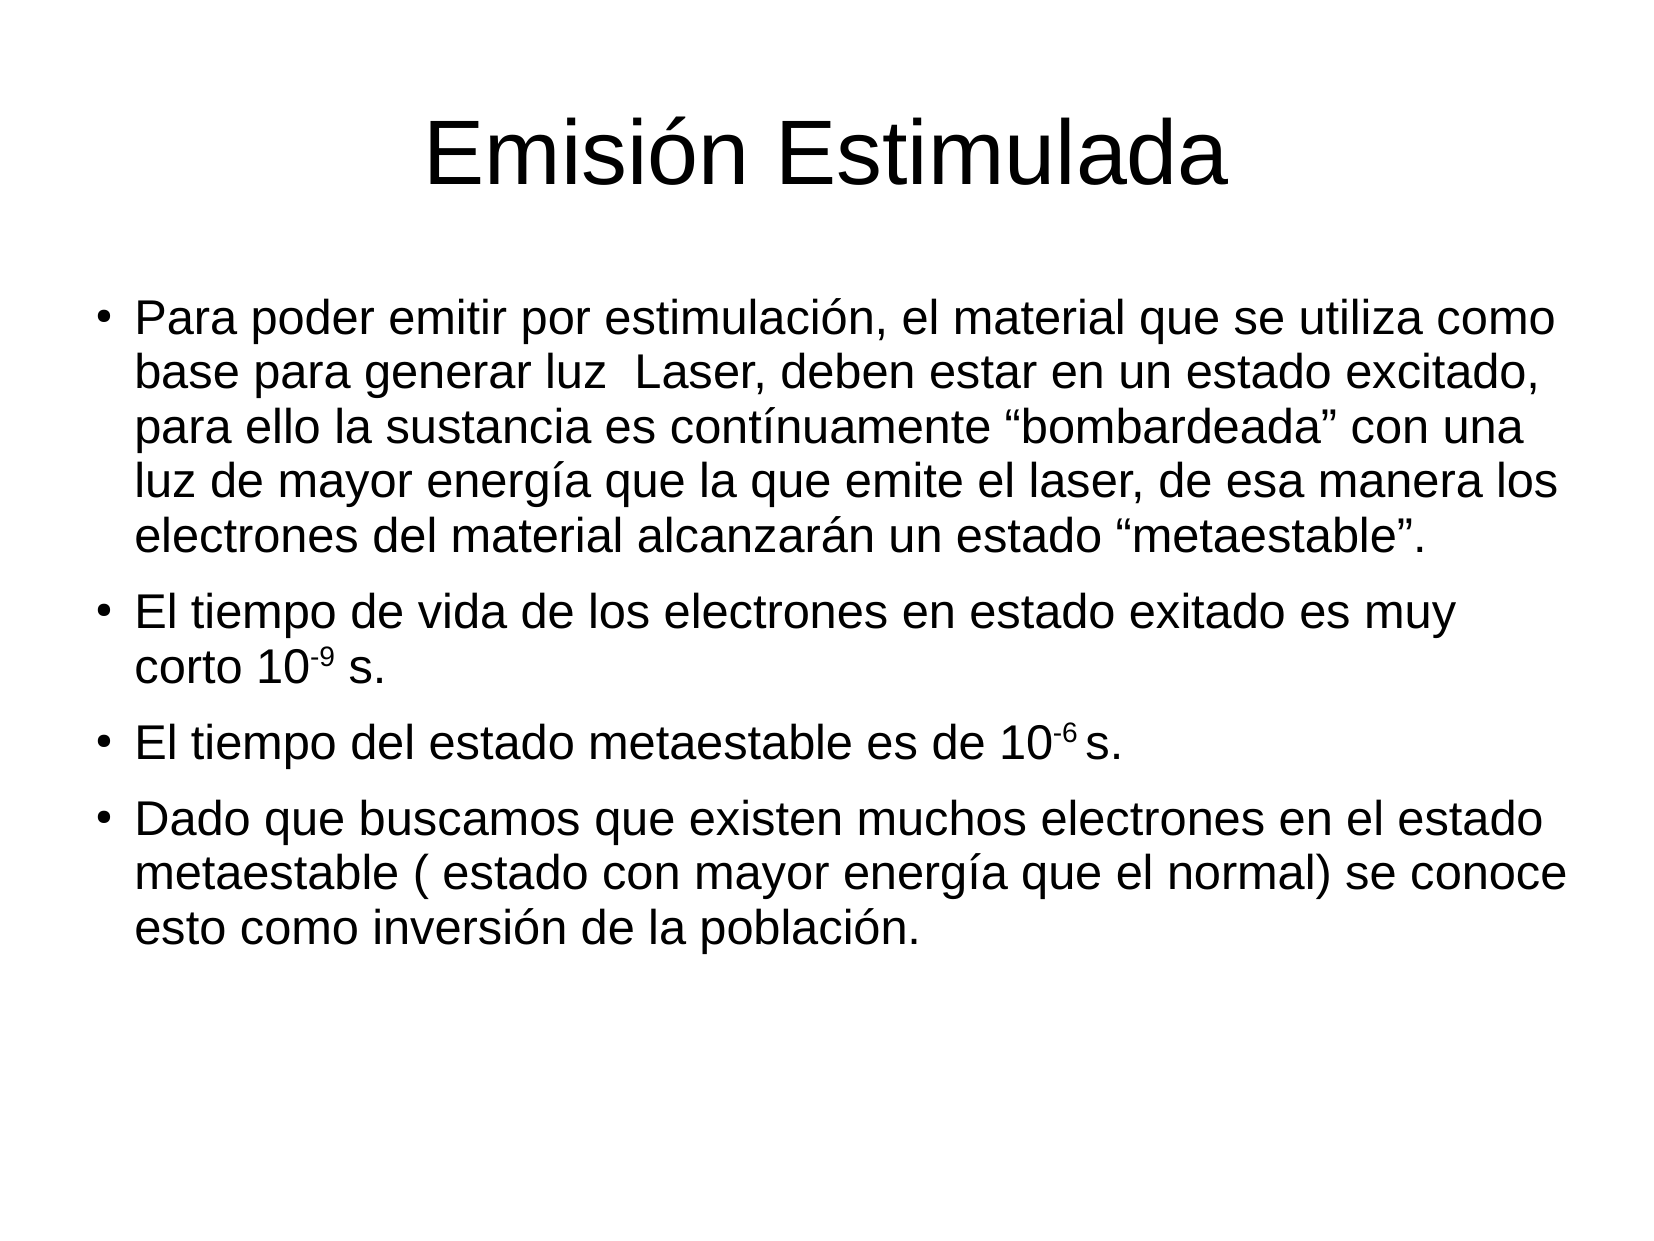

# Emisión Estimulada
Para poder emitir por estimulación, el material que se utiliza como base para generar luz Laser, deben estar en un estado excitado, para ello la sustancia es contínuamente “bombardeada” con una luz de mayor energía que la que emite el laser, de esa manera los electrones del material alcanzarán un estado “metaestable”.
El tiempo de vida de los electrones en estado exitado es muy corto 10-9 s.
El tiempo del estado metaestable es de 10-6 s.
Dado que buscamos que existen muchos electrones en el estado metaestable ( estado con mayor energía que el normal) se conoce esto como inversión de la población.